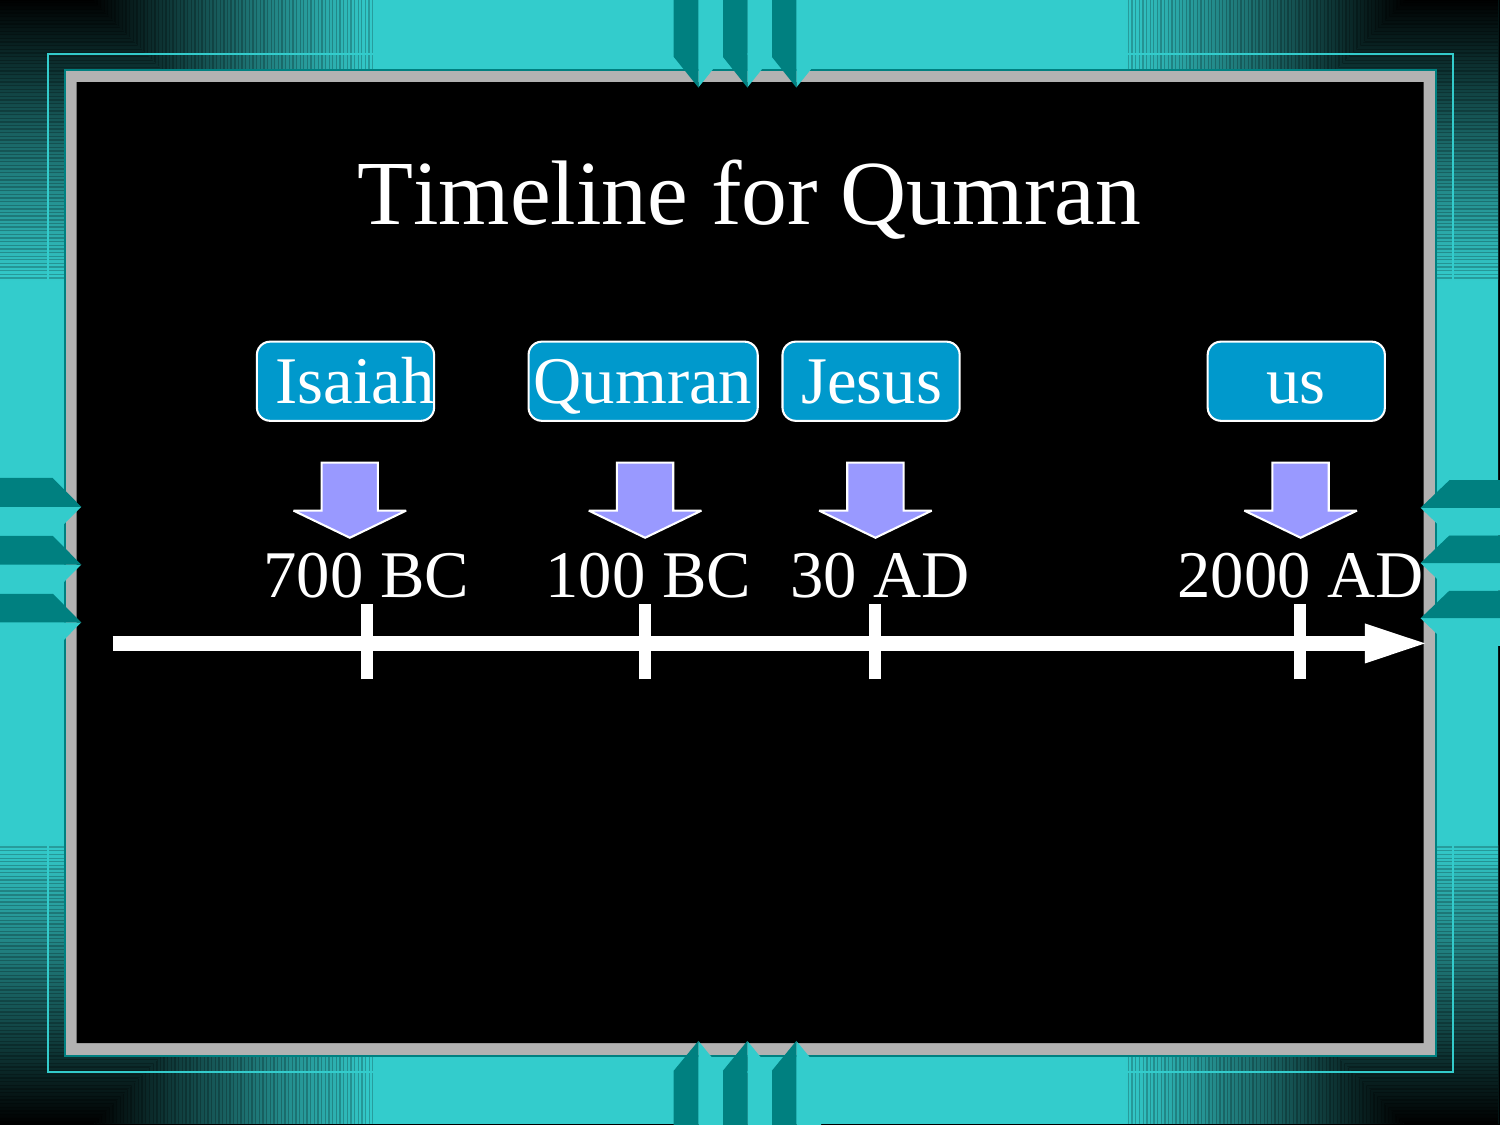

# Timeline for Qumran
Isaiah
Qumran
100 BC
Jesus
us
700 BC
30 AD
2000 AD